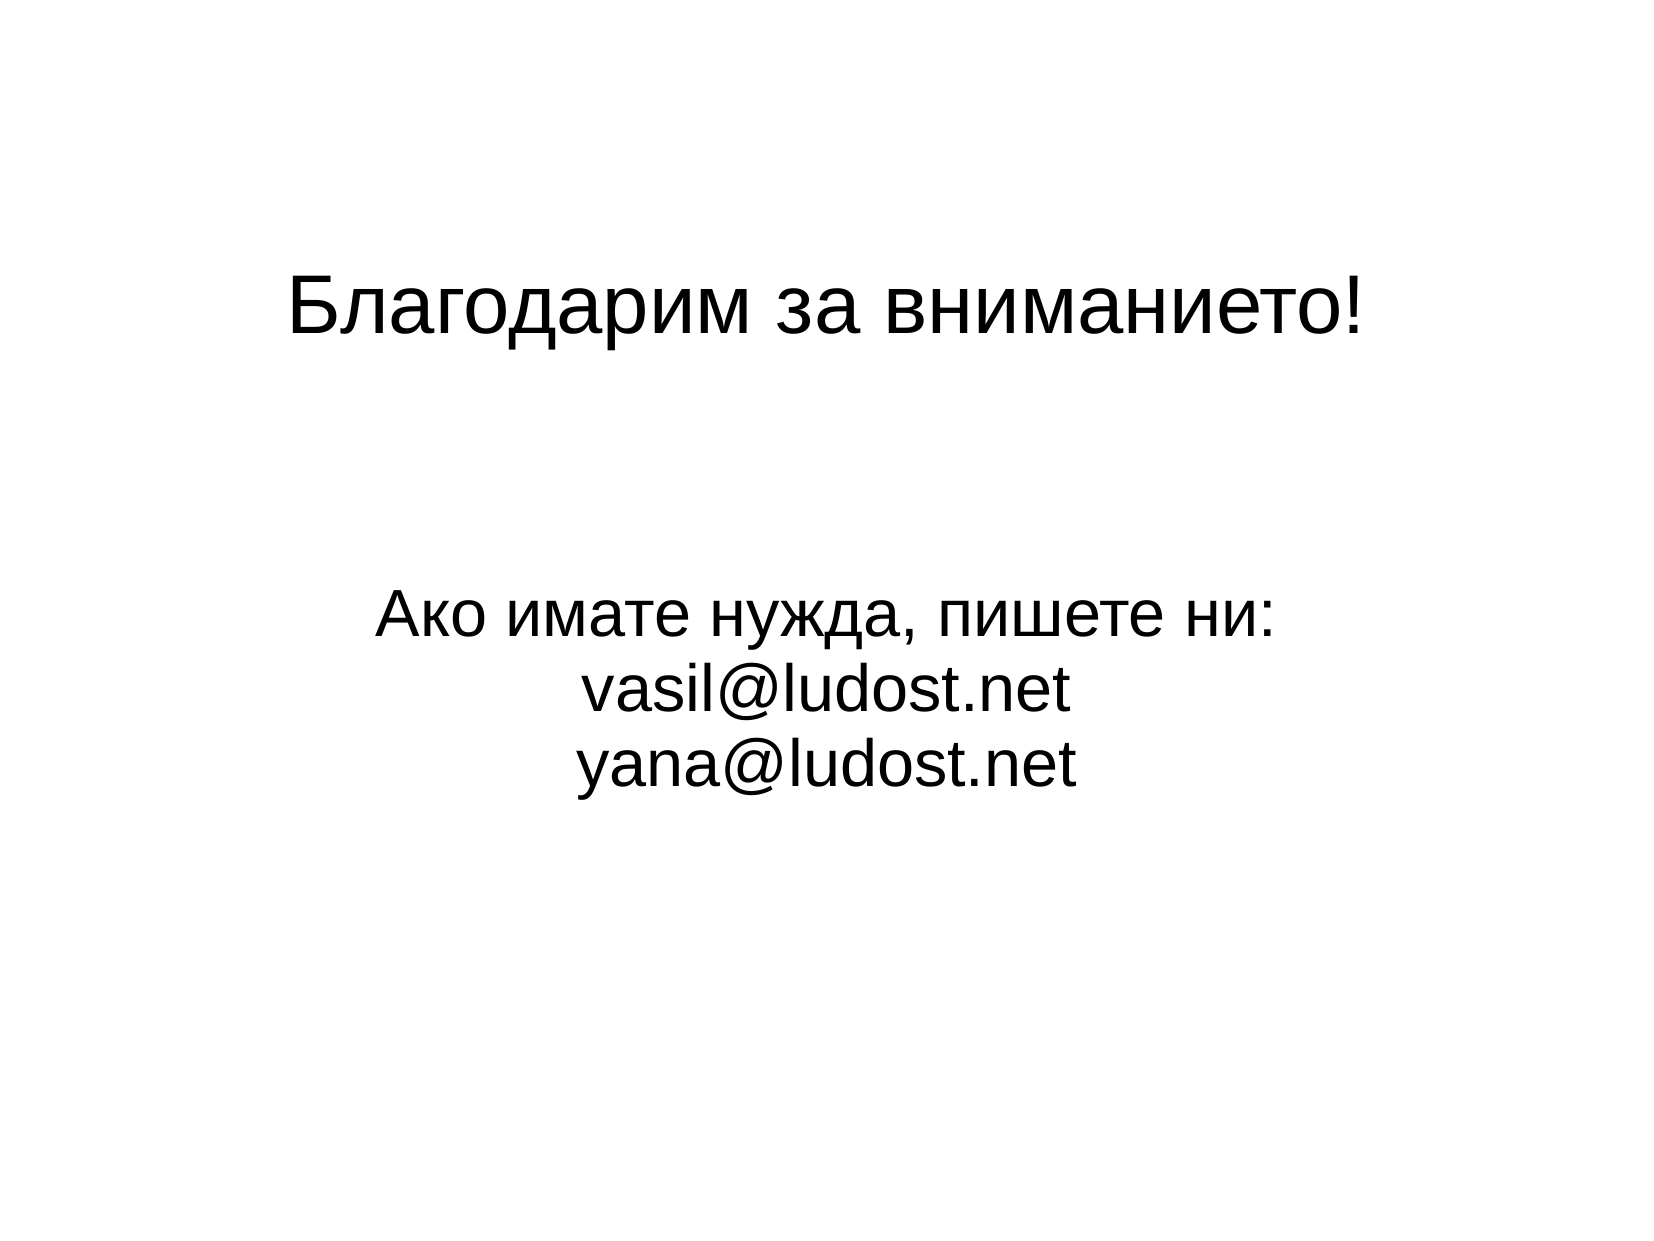

# Благодарим за вниманието!
Ако имате нужда, пишете ни:
vasil@ludost.net
yana@ludost.net